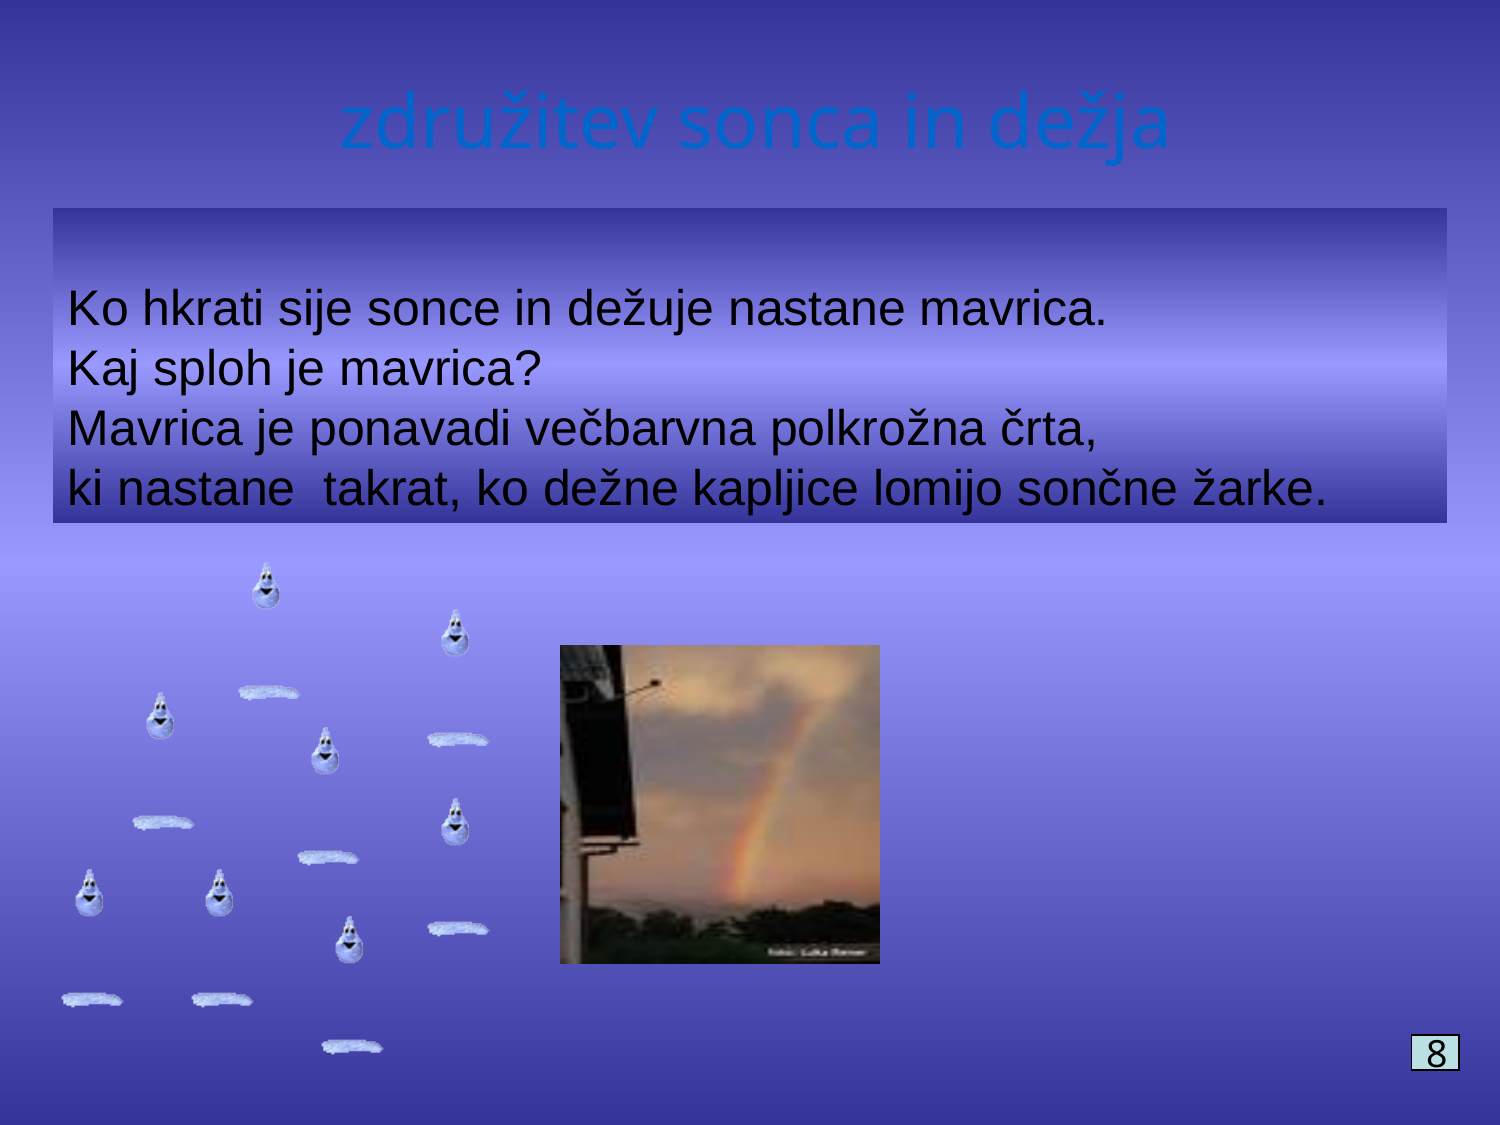

združitev sonca in dežja
Ko hkrati sije sonce in dežuje nastane mavrica.
Kaj sploh je mavrica?
Mavrica je ponavadi večbarvna polkrožna črta,
ki nastane takrat, ko dežne kapljice lomijo sončne žarke.
8